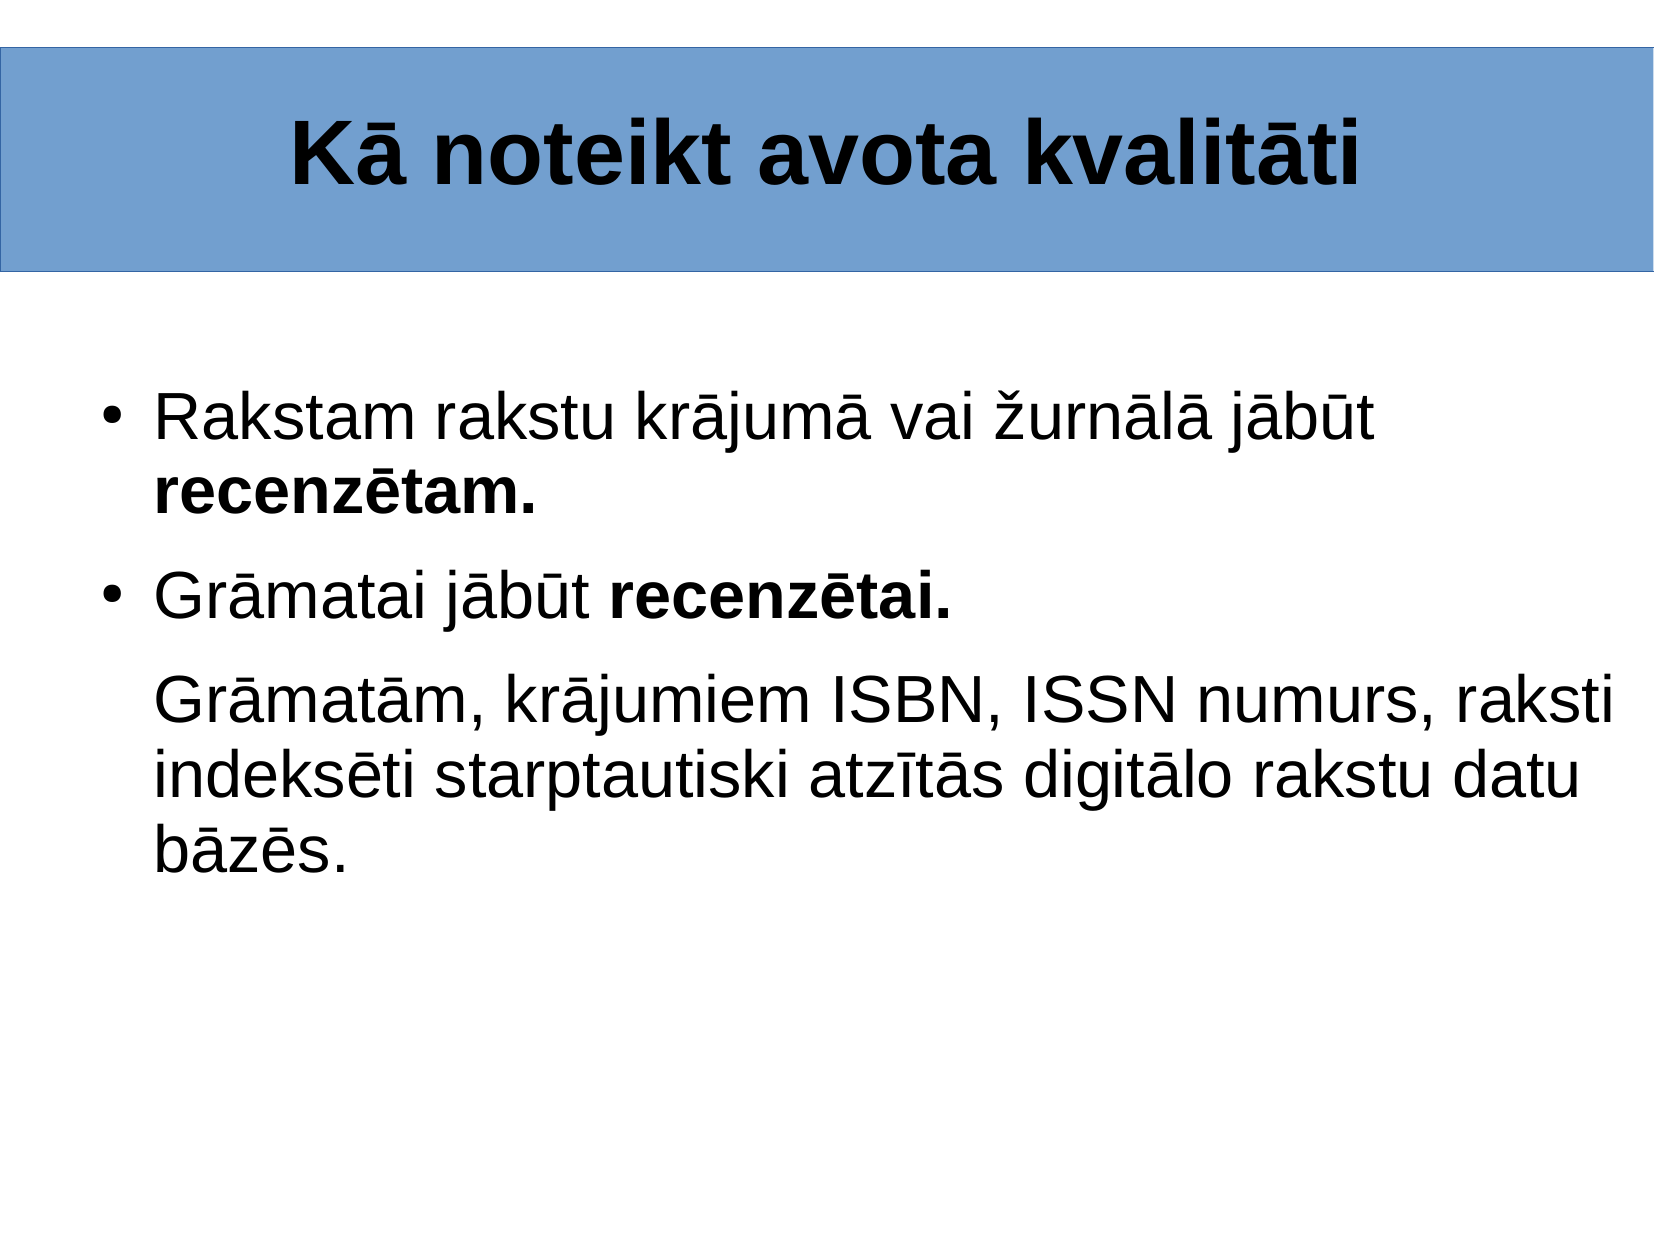

# Kā noteikt avota kvalitāti
Rakstam rakstu krājumā vai žurnālā jābūt recenzētam.
Grāmatai jābūt recenzētai.
Grāmatām, krājumiem ISBN, ISSN numurs, raksti indeksēti starptautiski atzītās digitālo rakstu datu bāzēs.